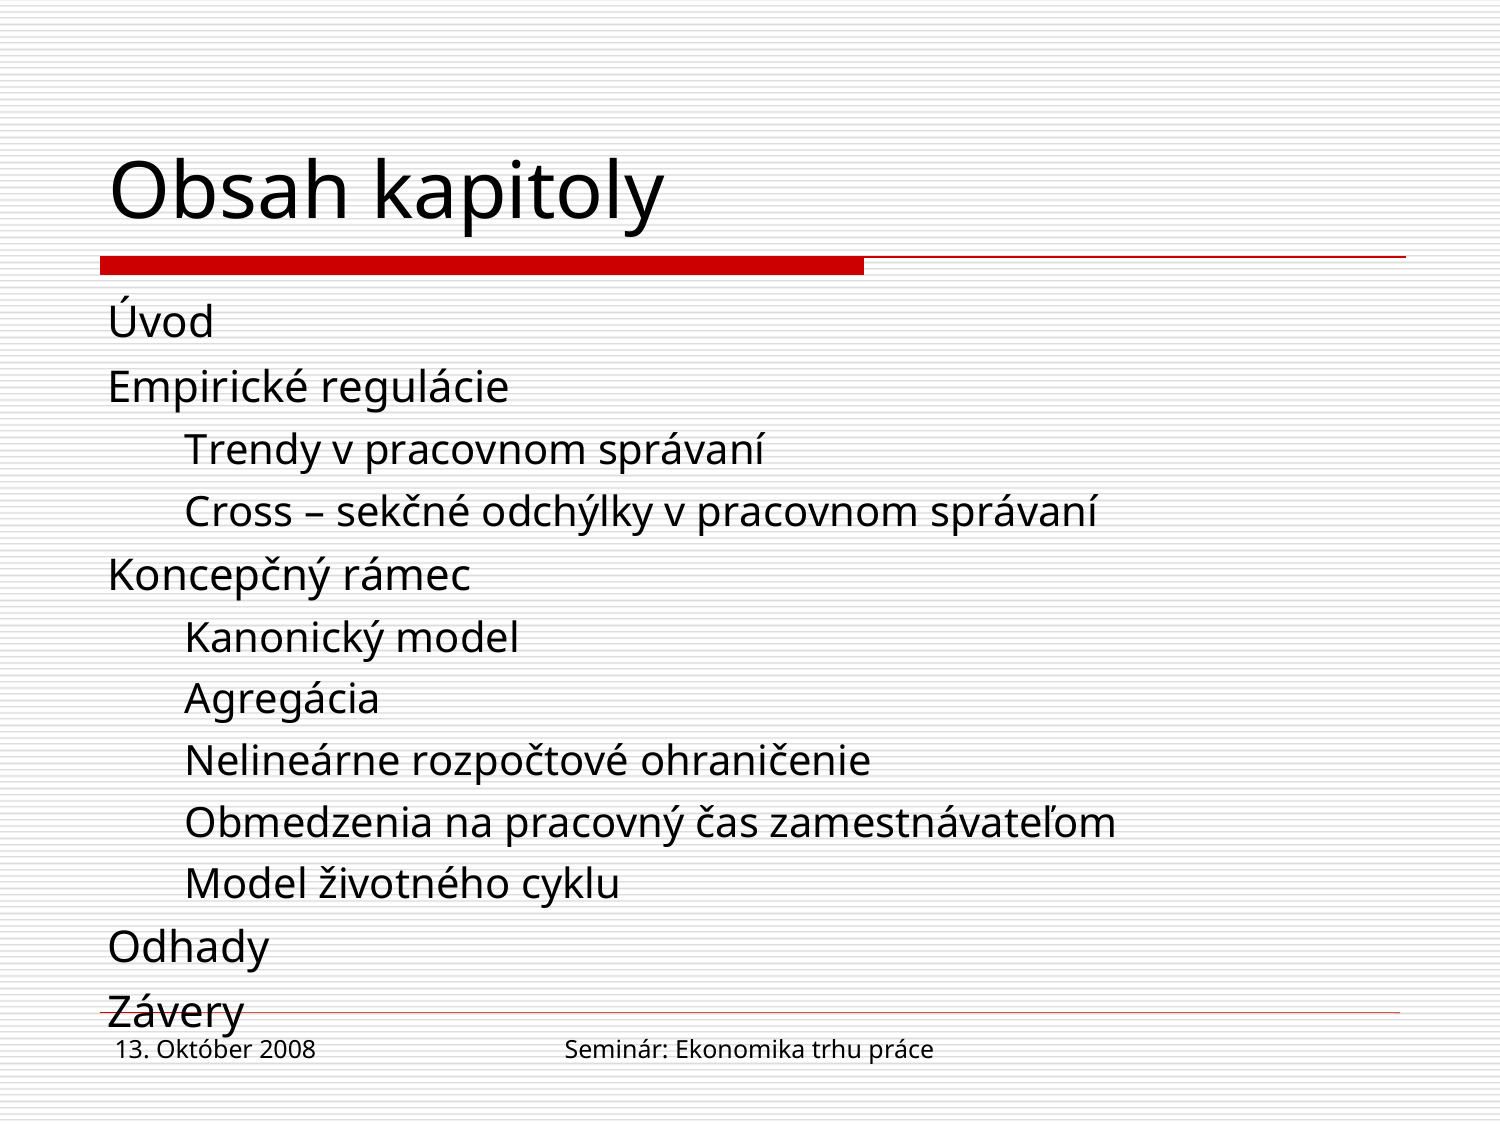

# Obsah kapitoly
Úvod
Empirické regulácie
Trendy v pracovnom správaní
Cross – sekčné odchýlky v pracovnom správaní
Koncepčný rámec
Kanonický model
Agregácia
Nelineárne rozpočtové ohraničenie
Obmedzenia na pracovný čas zamestnávateľom
Model životného cyklu
Odhady
Závery